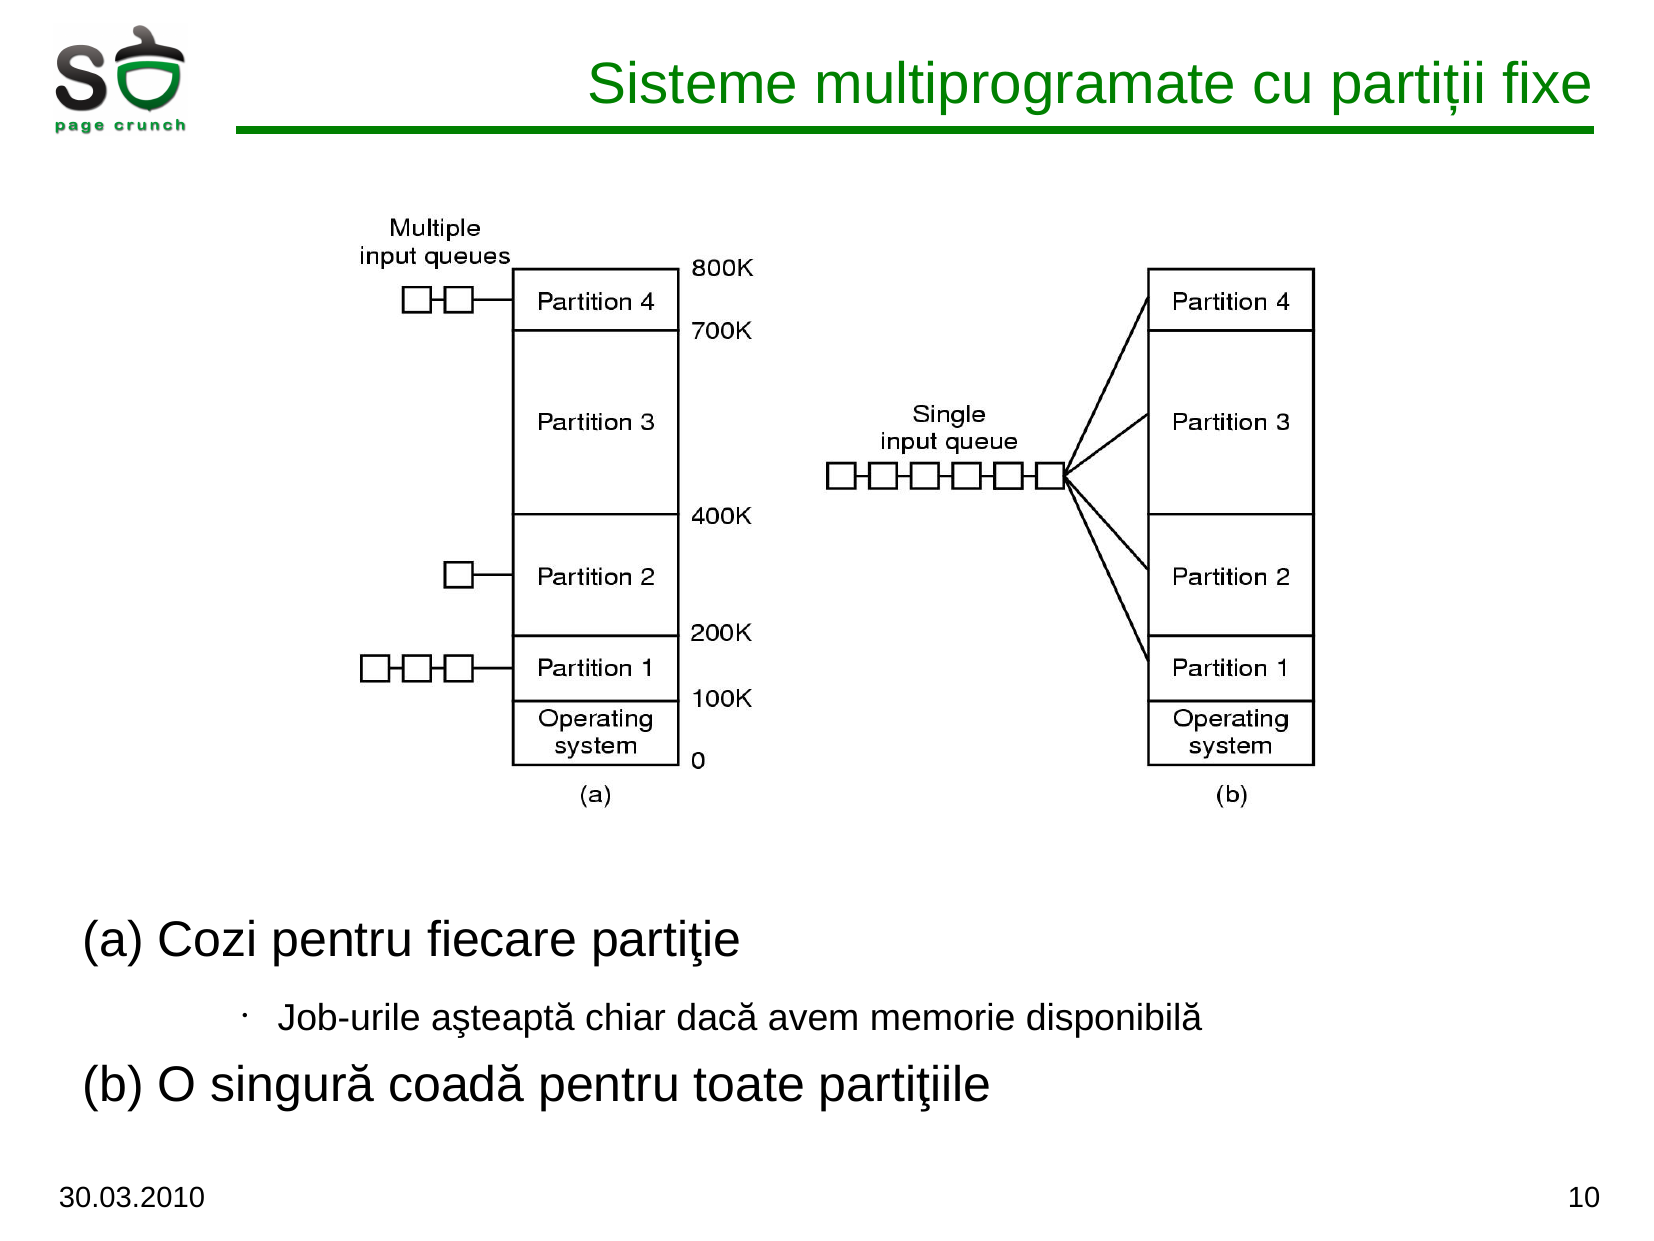

# Sisteme multiprogramate cu partiții fixe
 Cozi pentru fiecare partiţie
Job-urile aşteaptă chiar dacă avem memorie disponibilă
 O singură coadă pentru toate partiţiile
30.03.2010
10